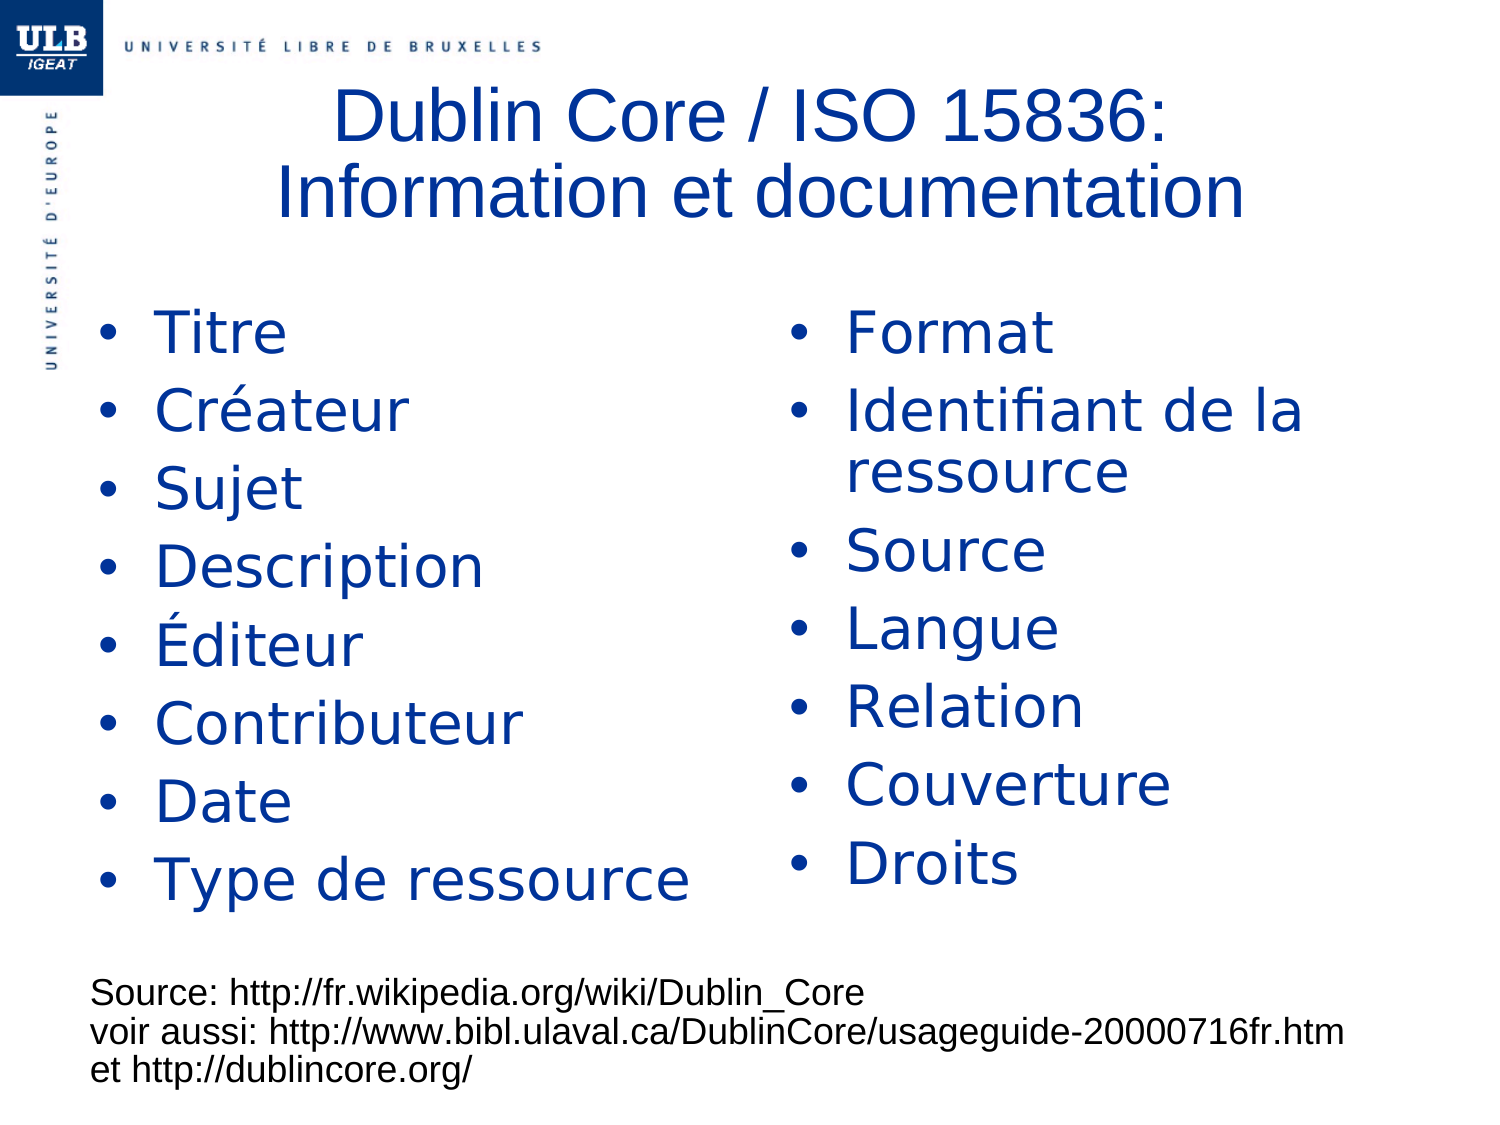

# Dublin Core / ISO 15836: Information et documentation
Titre
Créateur
Sujet
Description
Éditeur
Contributeur
Date
Type de ressource
Format
Identifiant de la ressource
Source
Langue
Relation
Couverture
Droits
Source: http://fr.wikipedia.org/wiki/Dublin_Core
voir aussi: http://www.bibl.ulaval.ca/DublinCore/usageguide-20000716fr.htm
et http://dublincore.org/